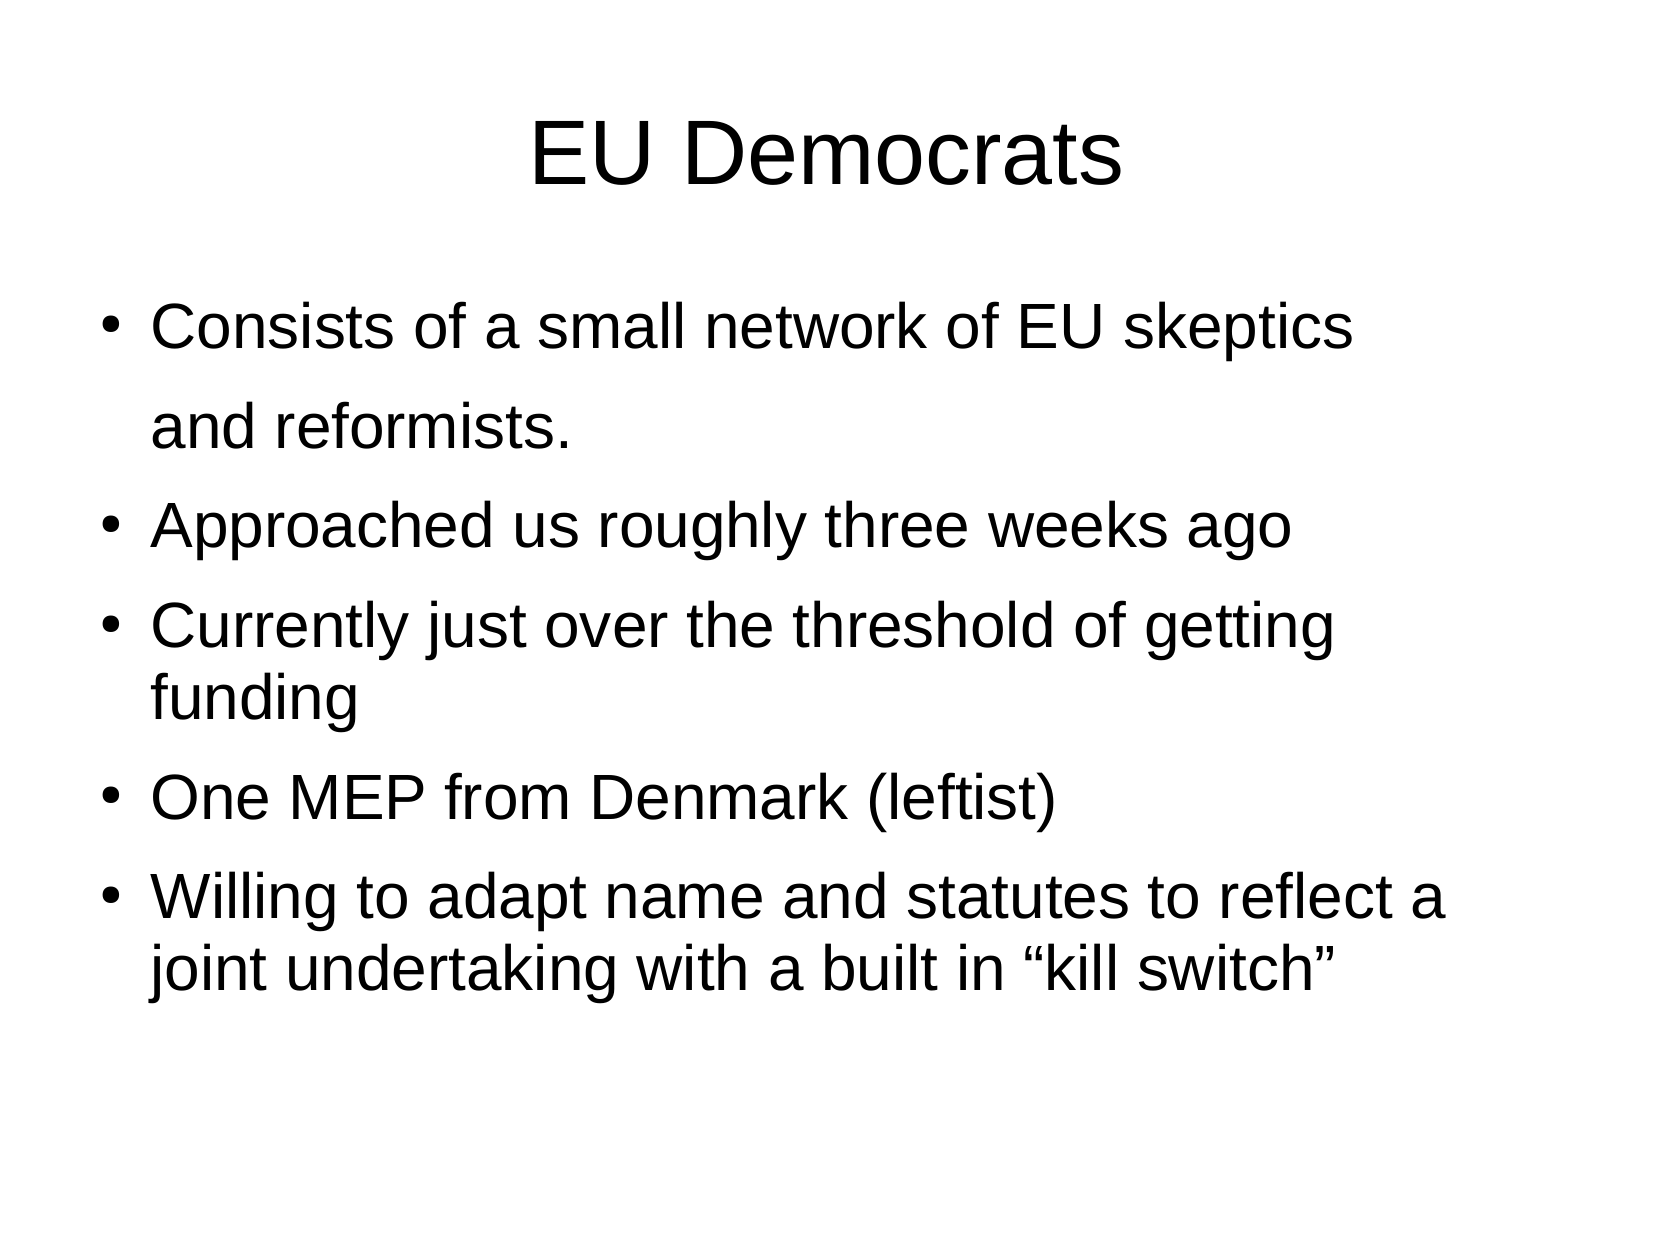

# EU Democrats
Consists of a small network of EU skeptics
and reformists.
Approached us roughly three weeks ago
Currently just over the threshold of getting funding
One MEP from Denmark (leftist)
Willing to adapt name and statutes to reflect a joint undertaking with a built in “kill switch”